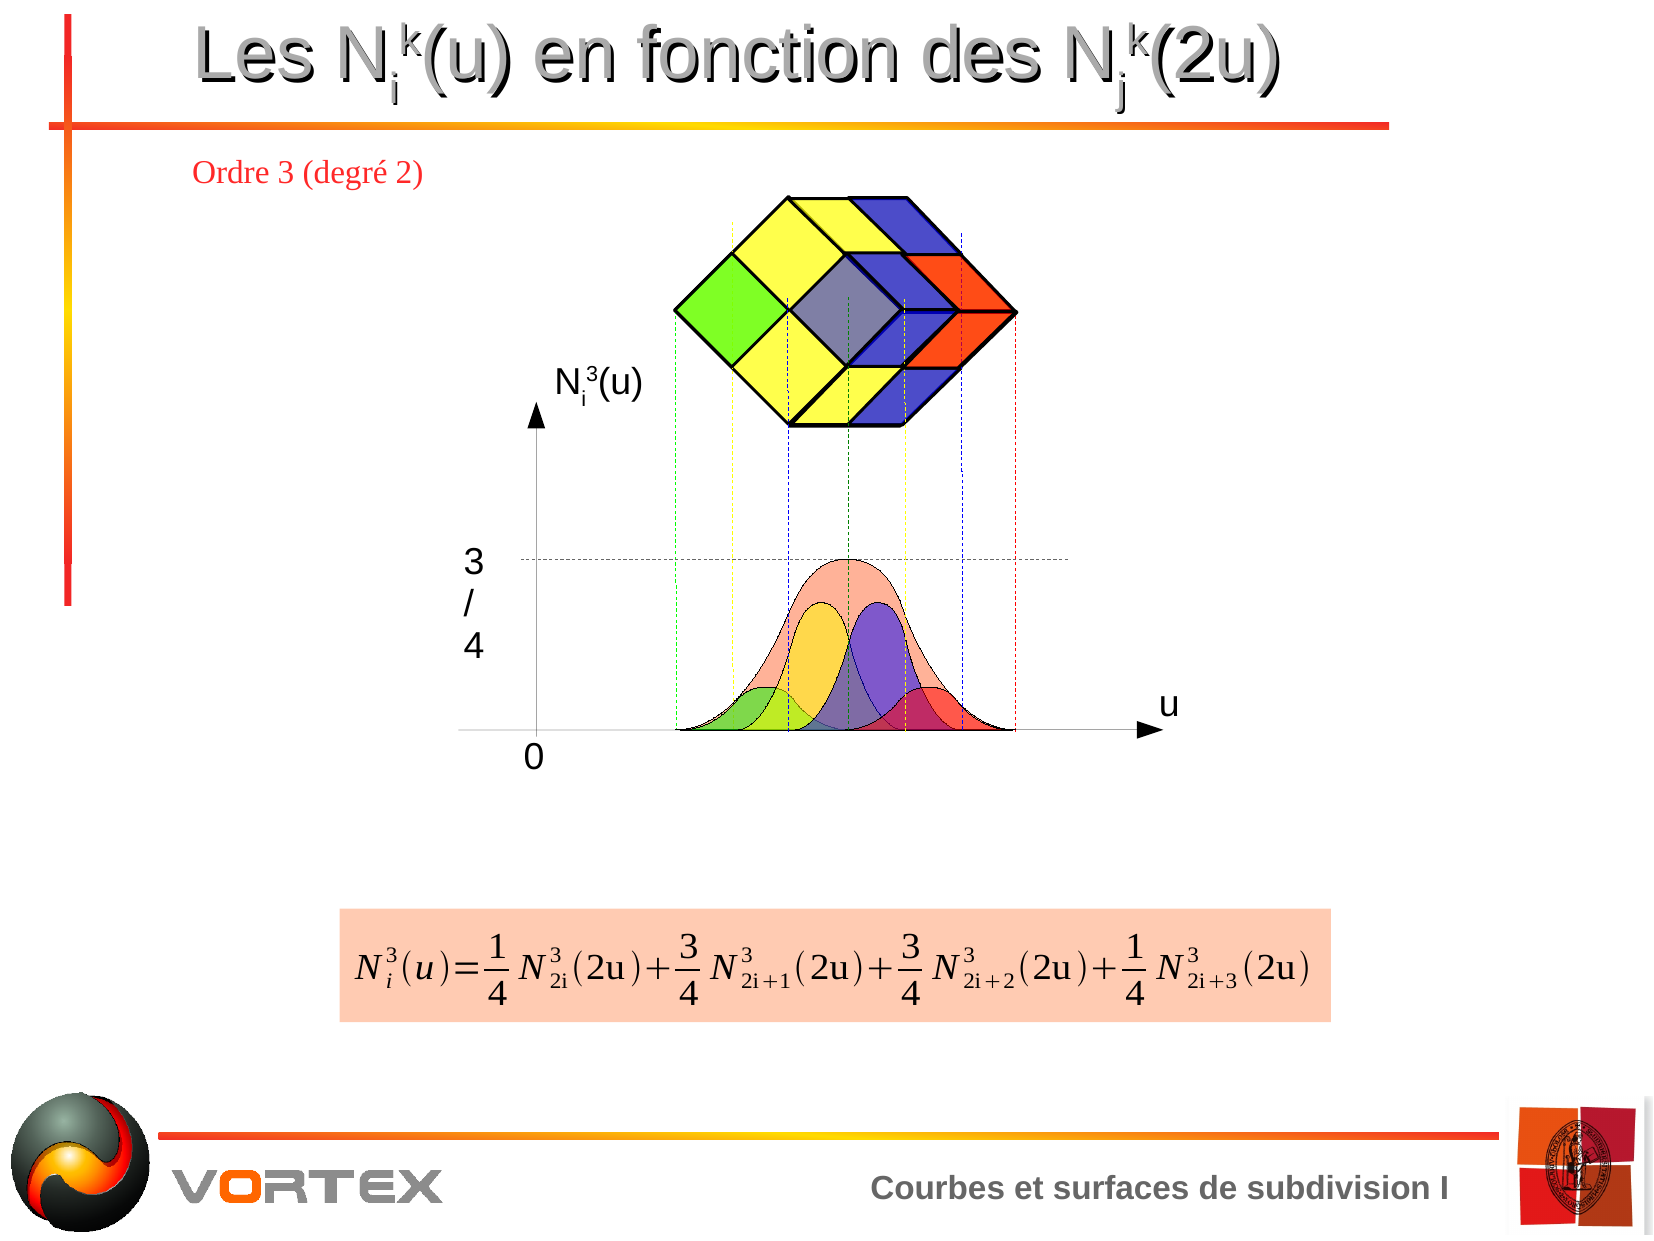

# Les Nik(u) en fonction des Njk(2u)
Ordre 3 (degré 2)
Ni3(u)
3/4
u
0